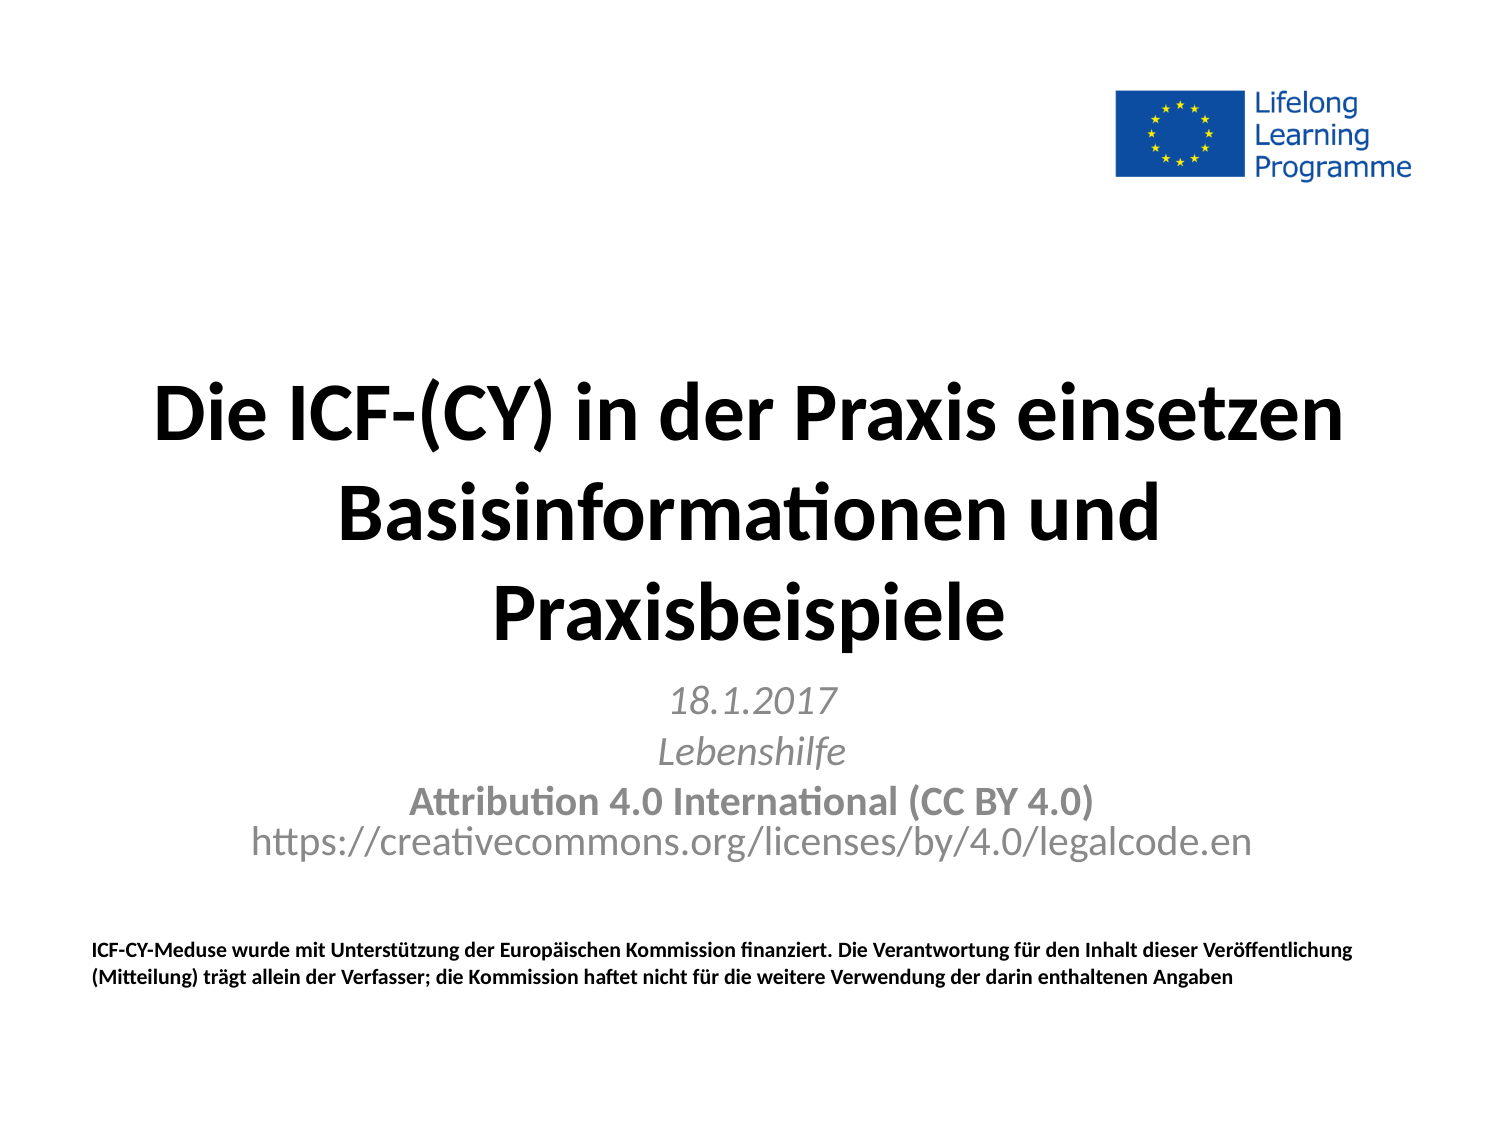

# Die ICF-(CY) in der Praxis einsetzen Basisinformationen und Praxisbeispiele
18.1.2017
Lebenshilfe
Attribution 4.0 International (CC BY 4.0) https://creativecommons.org/licenses/by/4.0/legalcode.en
ICF-CY-Meduse wurde mit Unterstützung der Europäischen Kommission finanziert. Die Verantwortung für den Inhalt dieser Veröffentlichung (Mitteilung) trägt allein der Verfasser; die Kommission haftet nicht für die weitere Verwendung der darin enthaltenen Angaben